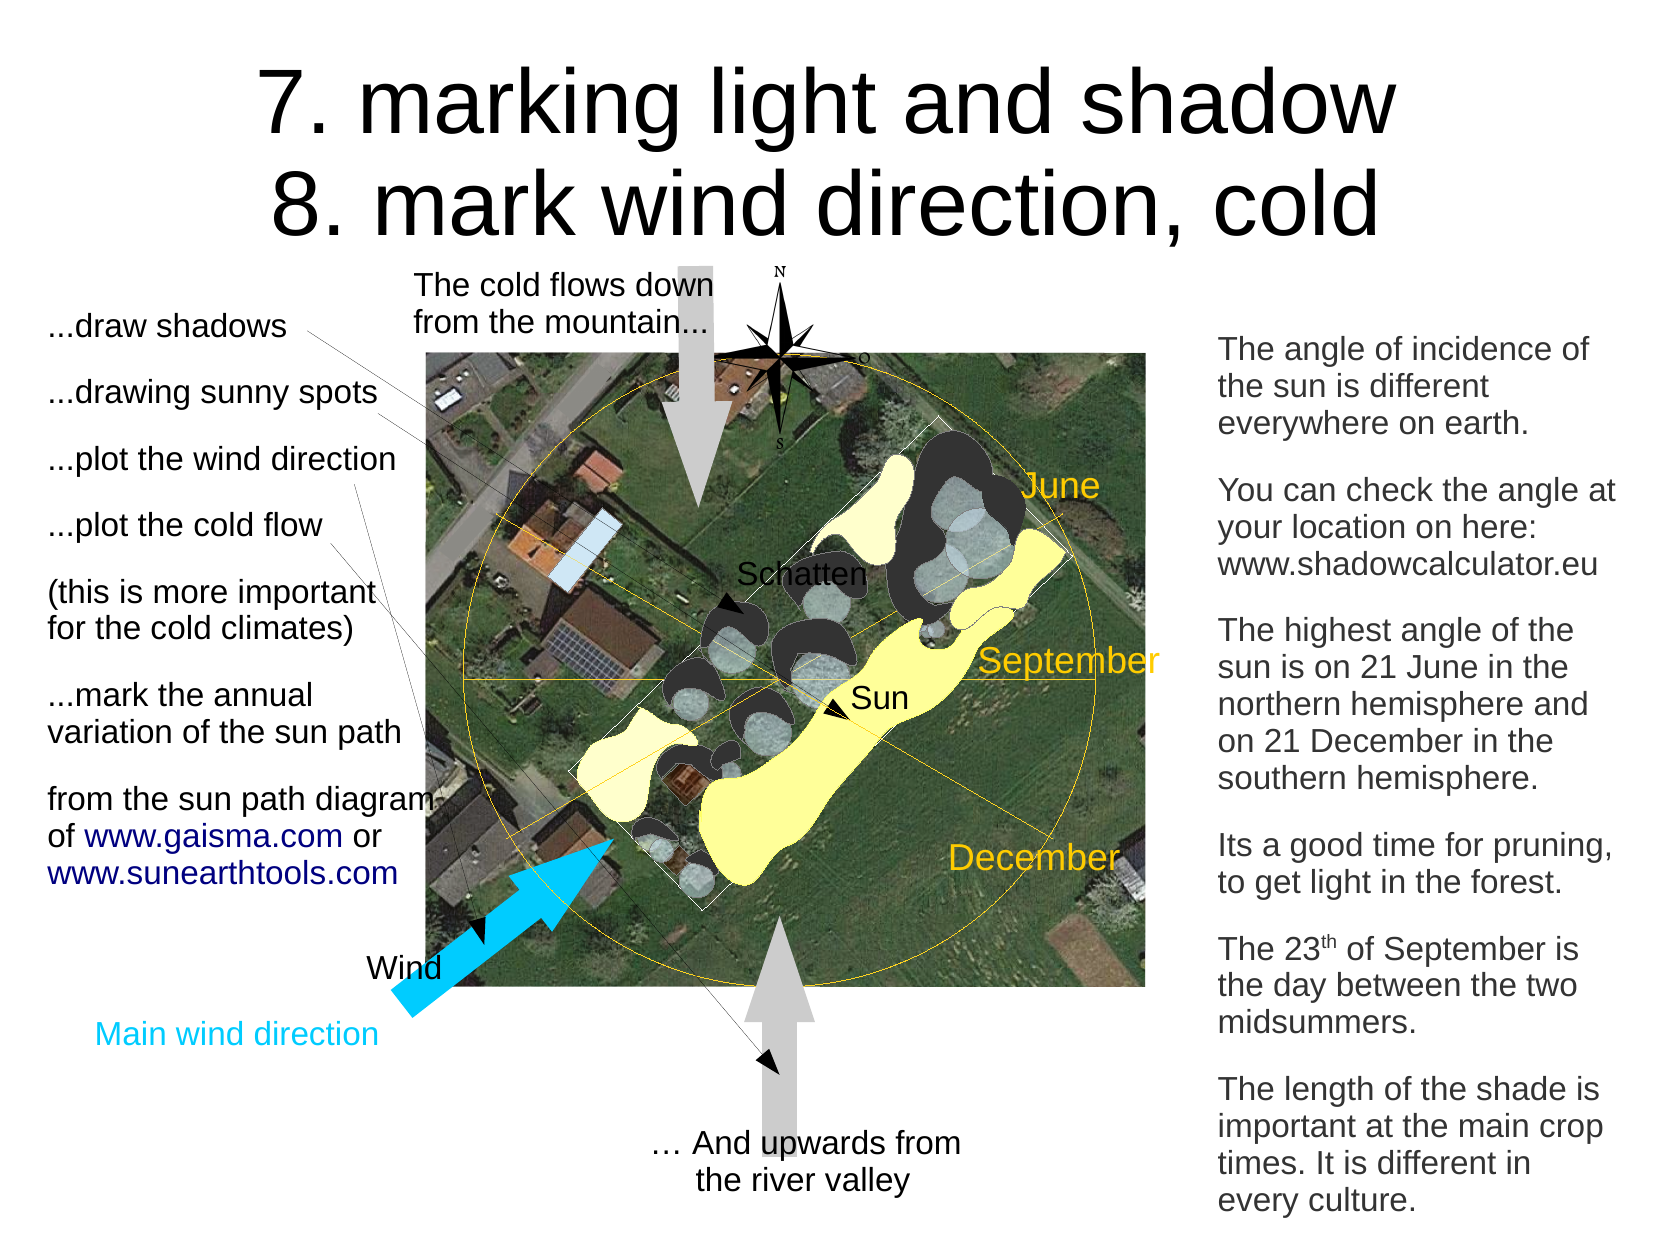

# 7. marking light and shadow 8. mark wind direction, cold
The cold flows down from the mountain...
...draw shadows
...drawing sunny spots
...plot the wind direction
...plot the cold flow
(this is more important for the cold climates)
...mark the annual variation of the sun path
from the sun path diagram of www.gaisma.com or www.sunearthtools.com
The angle of incidence of the sun is different everywhere on earth.
You can check the angle at your location on here:www.shadowcalculator.eu
The highest angle of the sun is on 21 June in the northern hemisphere and on 21 December in the southern hemisphere.
Its a good time for pruning, to get light in the forest.
The 23th of September is the day between the two midsummers.
The length of the shade is important at the main crop times. It is different in every culture.
June
Schatten
September
Sun
December
Wind
Main wind direction
… And upwards from the river valley